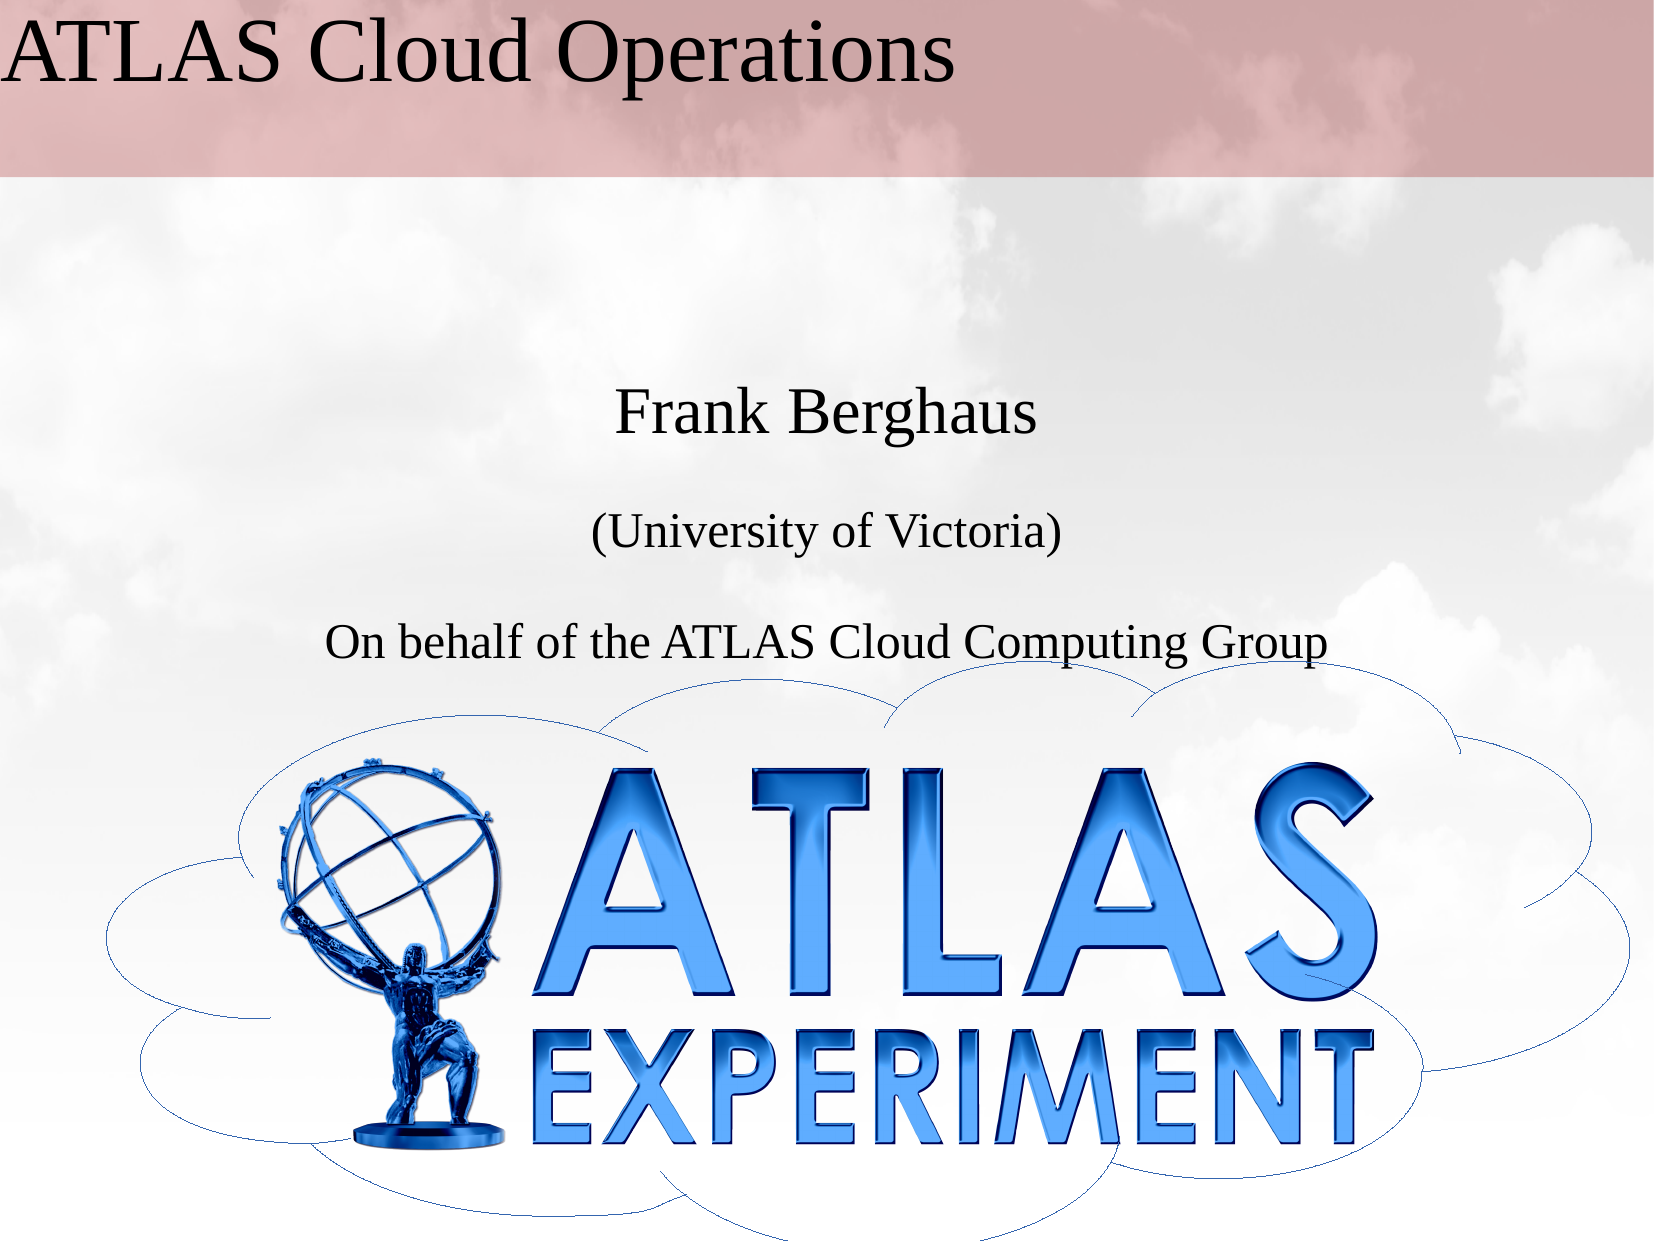

# ATLAS Cloud Operations
Frank Berghaus
(University of Victoria)
On behalf of the ATLAS Cloud Computing Group